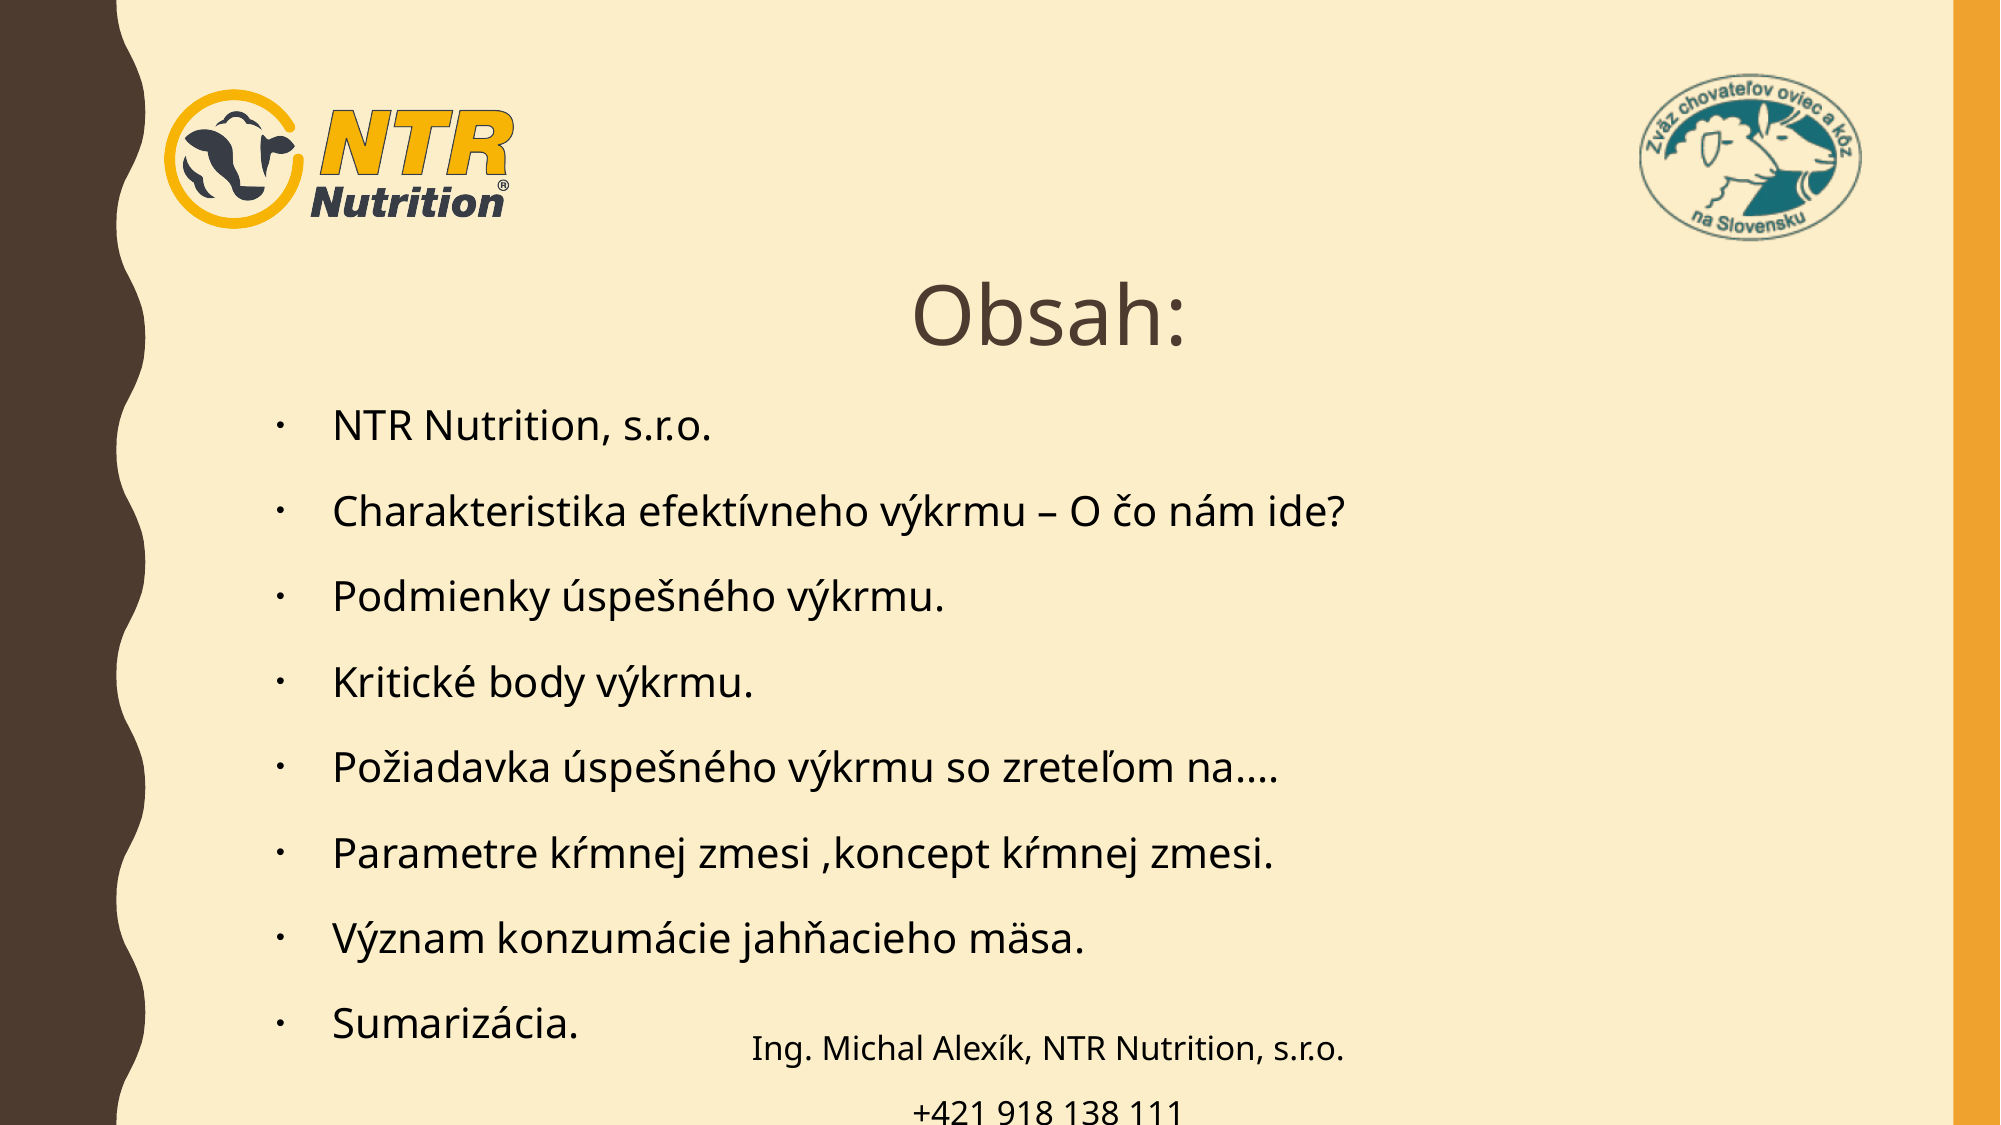

# Obsah:
NTR Nutrition, s.r.o.
Charakteristika efektívneho výkrmu – O čo nám ide?
Podmienky úspešného výkrmu.
Kritické body výkrmu.
Požiadavka úspešného výkrmu so zreteľom na....
Parametre kŕmnej zmesi ,koncept kŕmnej zmesi.
Význam konzumácie jahňacieho mäsa.
Sumarizácia.
Ing. Michal Alexík, NTR Nutrition, s.r.o.
+421 918 138 111